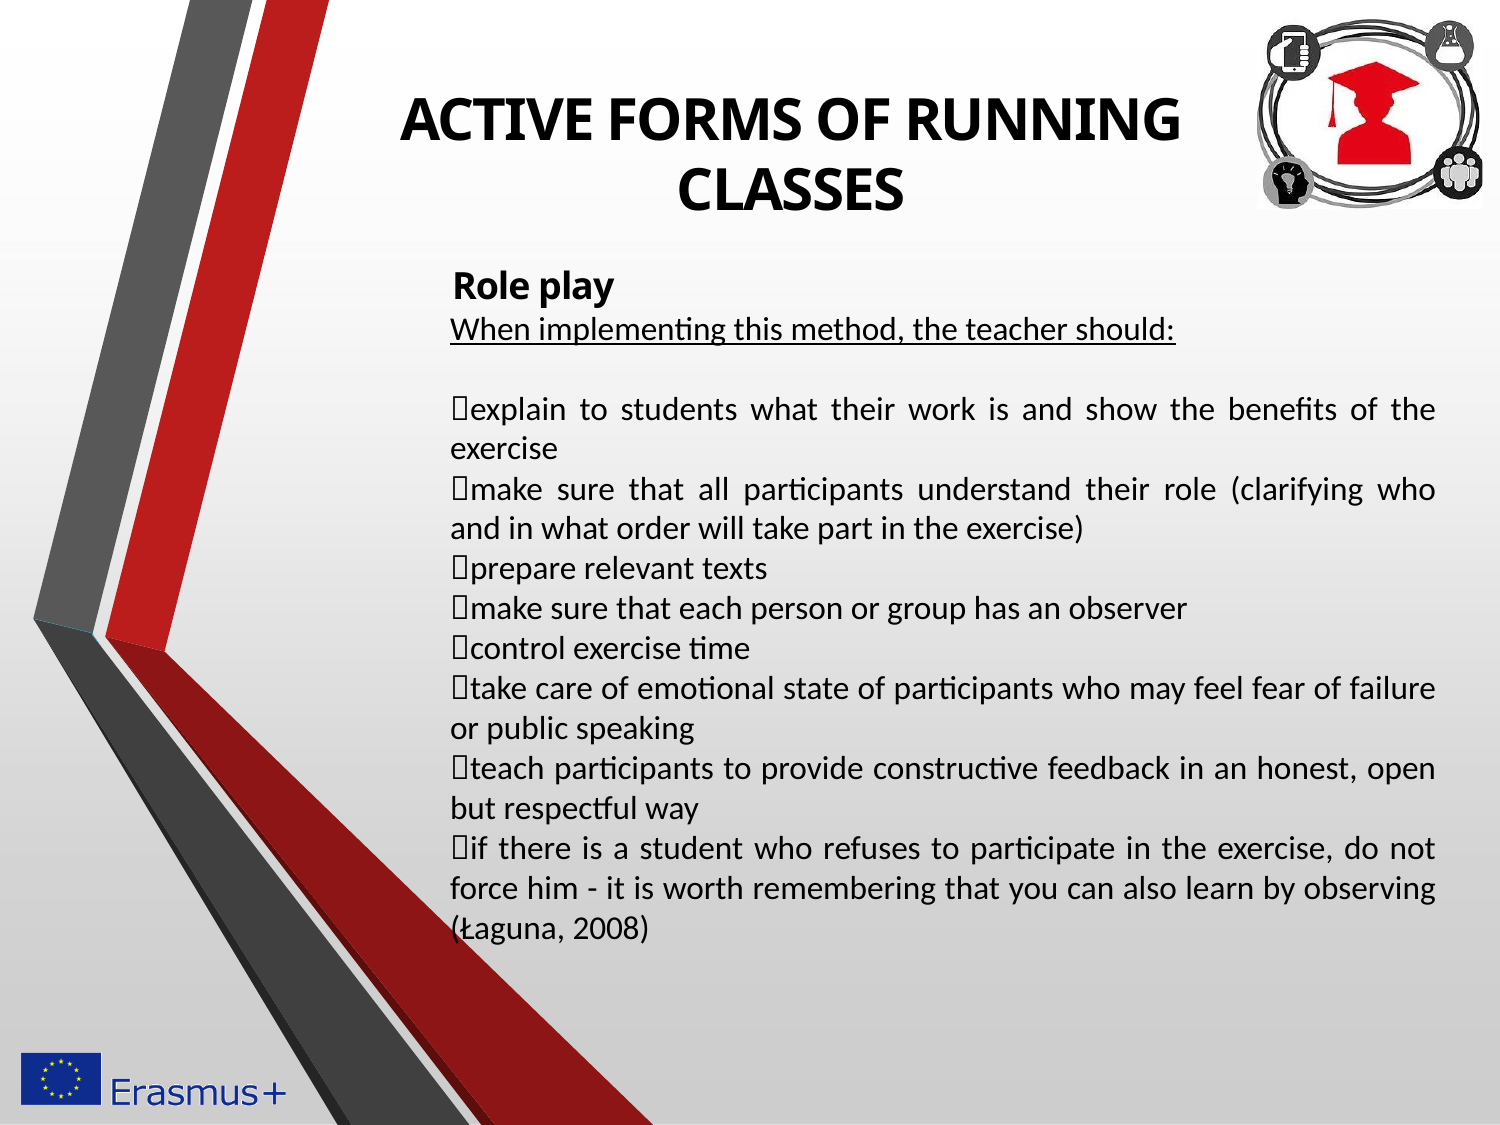

ACTIVE FORMS OF RUNNING CLASSES
Role play
When implementing this method, the teacher should:
explain to students what their work is and show the benefits of the exercise
make sure that all participants understand their role (clarifying who and in what order will take part in the exercise)
prepare relevant texts
make sure that each person or group has an observer
control exercise time
take care of emotional state of participants who may feel fear of failure or public speaking
teach participants to provide constructive feedback in an honest, open but respectful way
if there is a student who refuses to participate in the exercise, do not force him - it is worth remembering that you can also learn by observing (Łaguna, 2008)